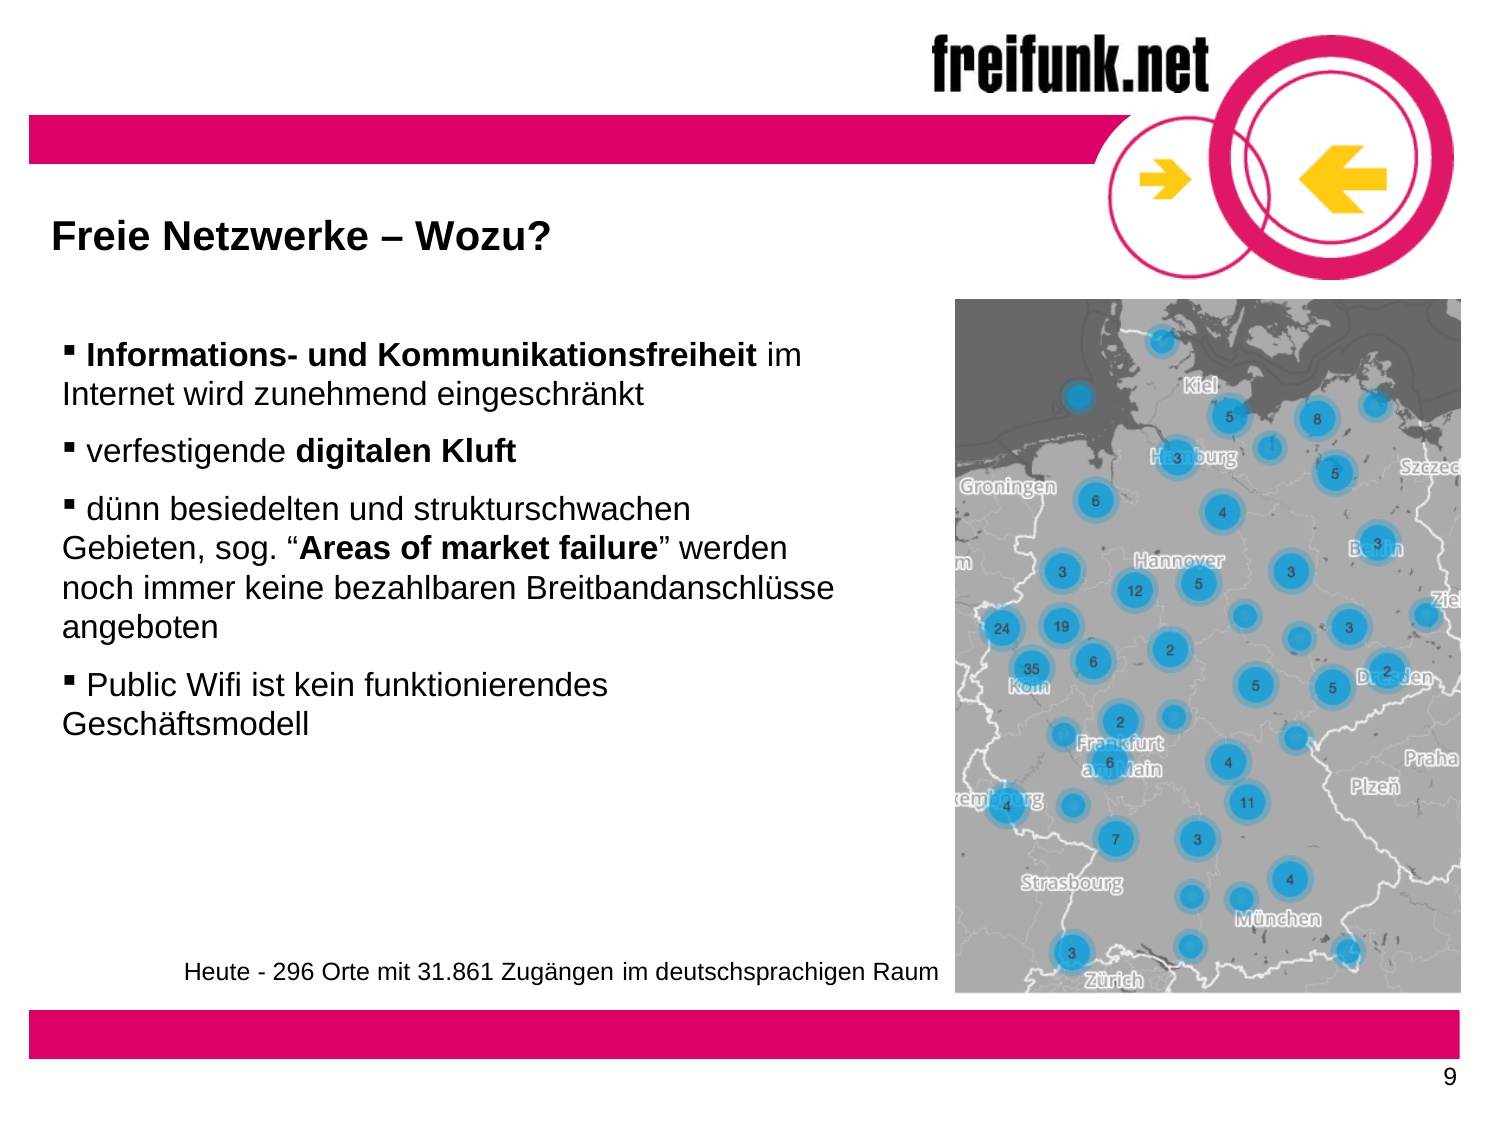

Freie Netzwerke – Wozu?
 Informations- und Kommunikationsfreiheit im Internet wird zunehmend eingeschränkt
 verfestigende digitalen Kluft
 dünn besiedelten und strukturschwachen Gebieten, sog. “Areas of market failure” werden noch immer keine bezahlbaren Breitbandanschlüsse angeboten
 Public Wifi ist kein funktionierendes Geschäftsmodell
Heute - 296 Orte mit 31.861 Zugängen im deutschsprachigen Raum
9